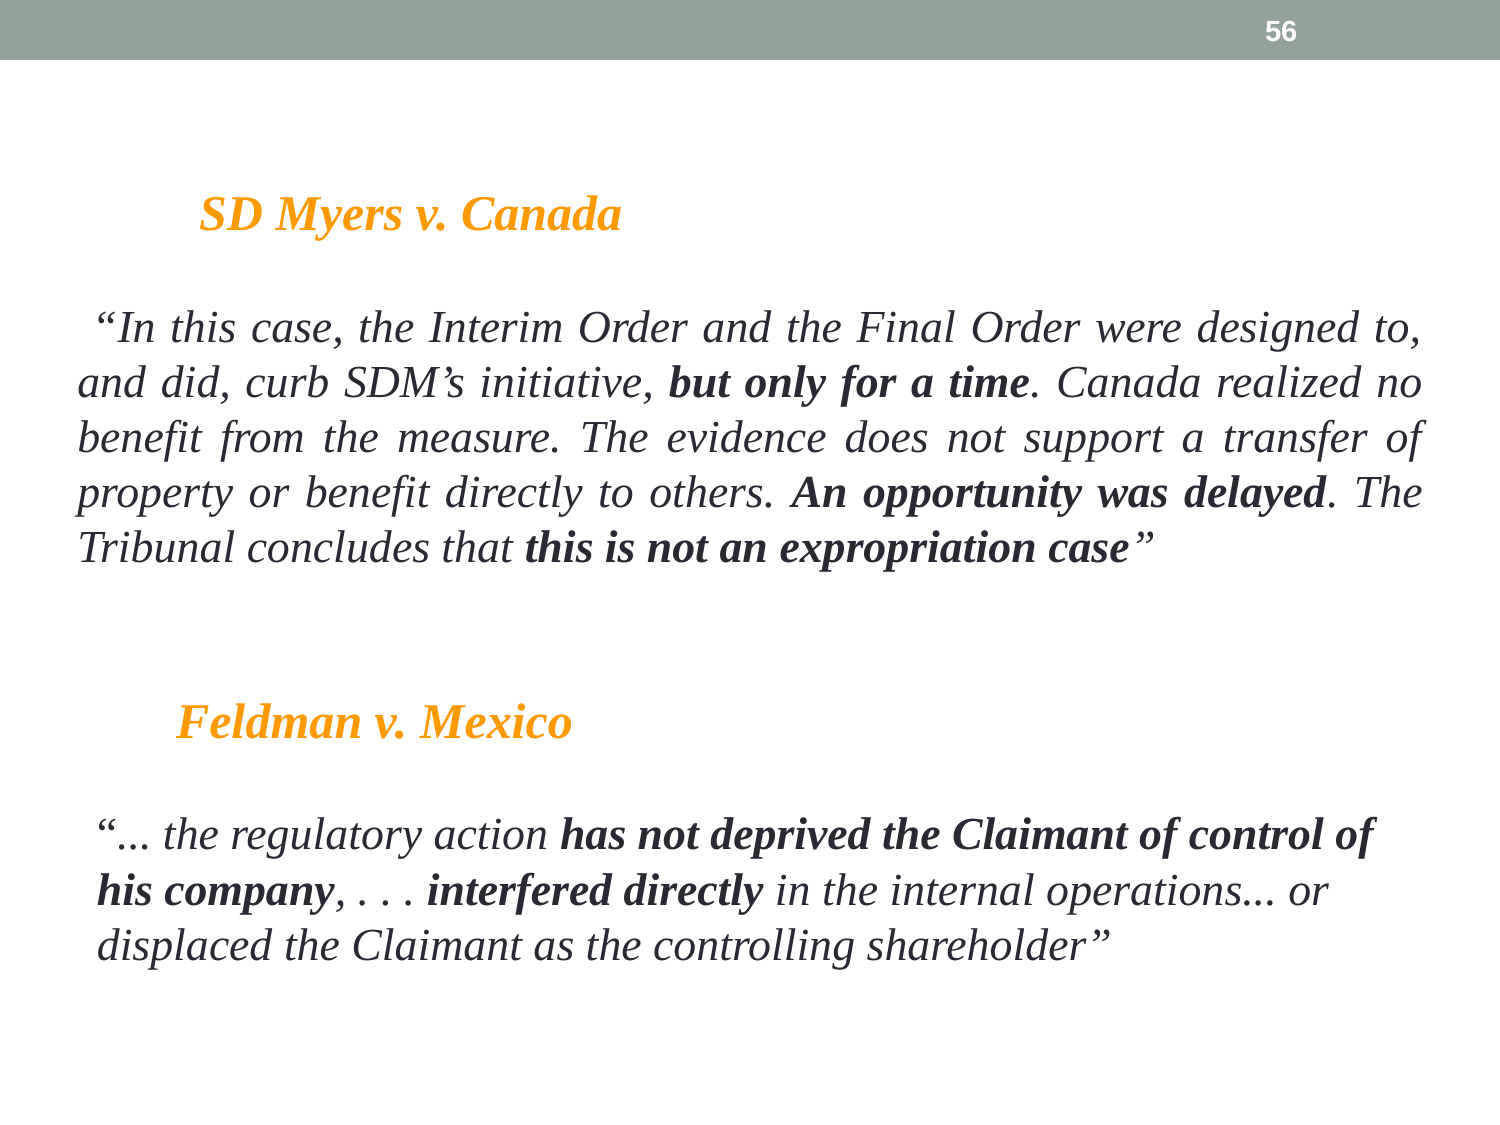

SD Myers v. Canada
 “In this case, the Interim Order and the Final Order were designed to, and did, curb SDM’s initiative, but only for a time. Canada realized no benefit from the measure. The evidence does not support a transfer of property or benefit directly to others. An opportunity was delayed. The Tribunal concludes that this is not an expropriation case”
Feldman v. Mexico
“... the regulatory action has not deprived the Claimant of control of his company, . . . interfered directly in the internal operations... or displaced the Claimant as the controlling shareholder”